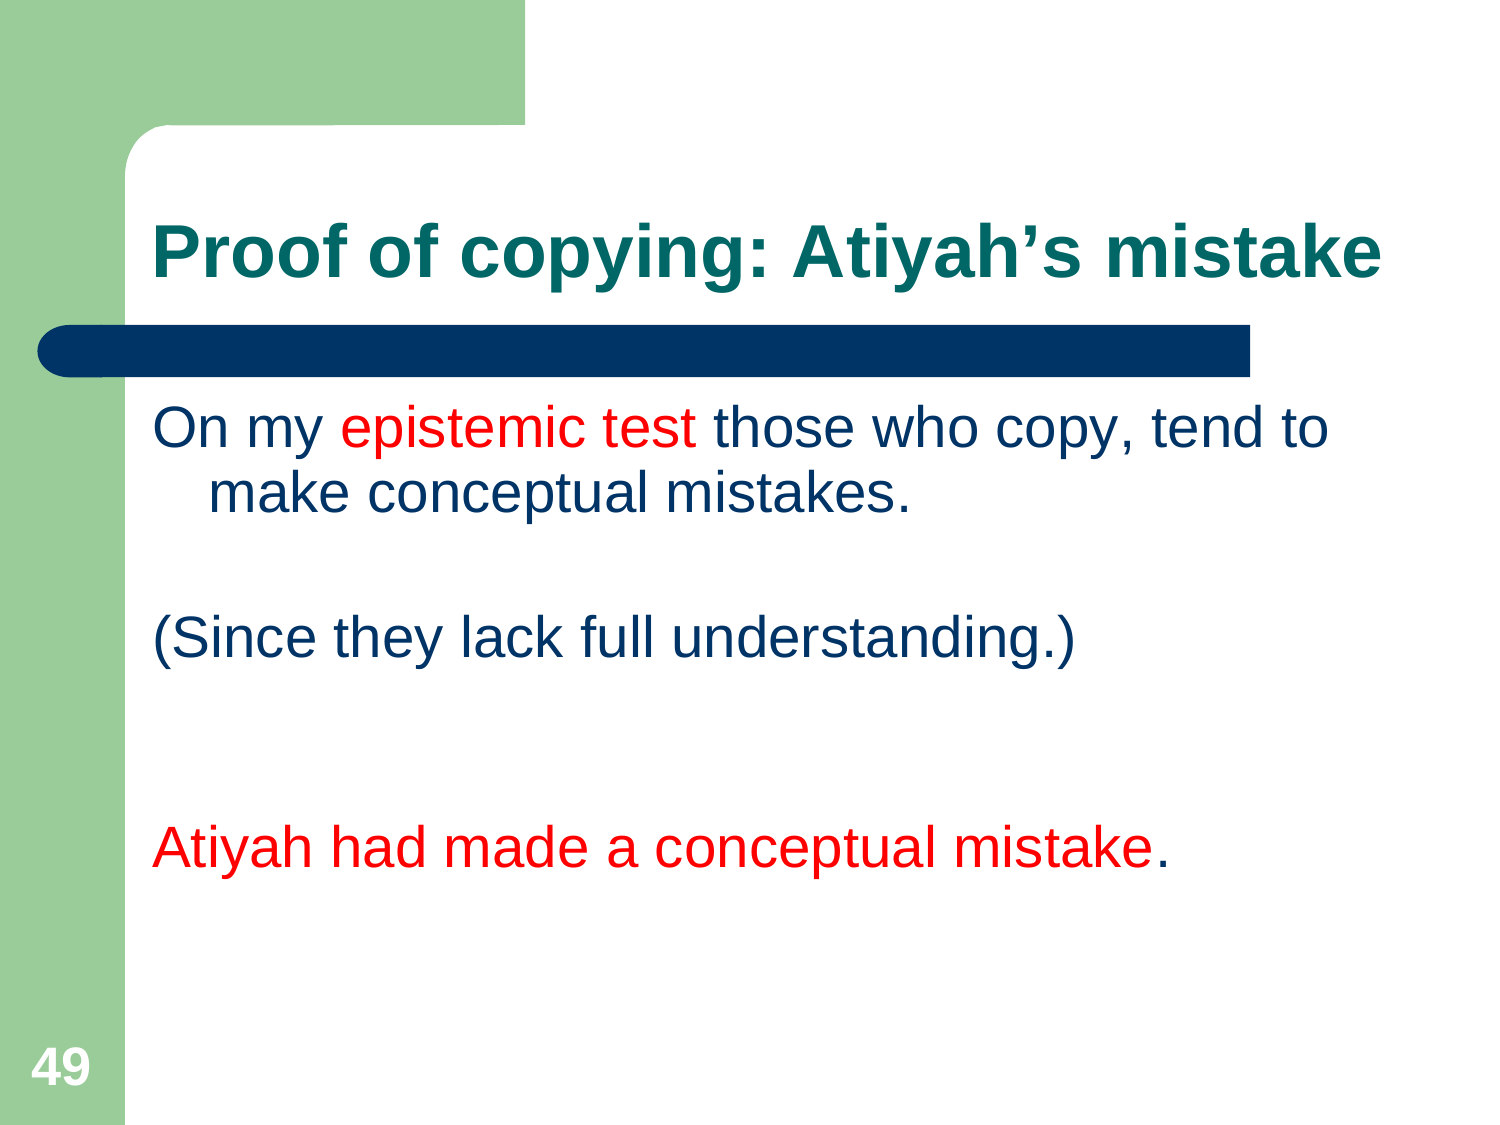

# Proof of copying: Atiyah’s mistake
On my epistemic test those who copy, tend to make conceptual mistakes.
(Since they lack full understanding.)
Atiyah had made a conceptual mistake.
49